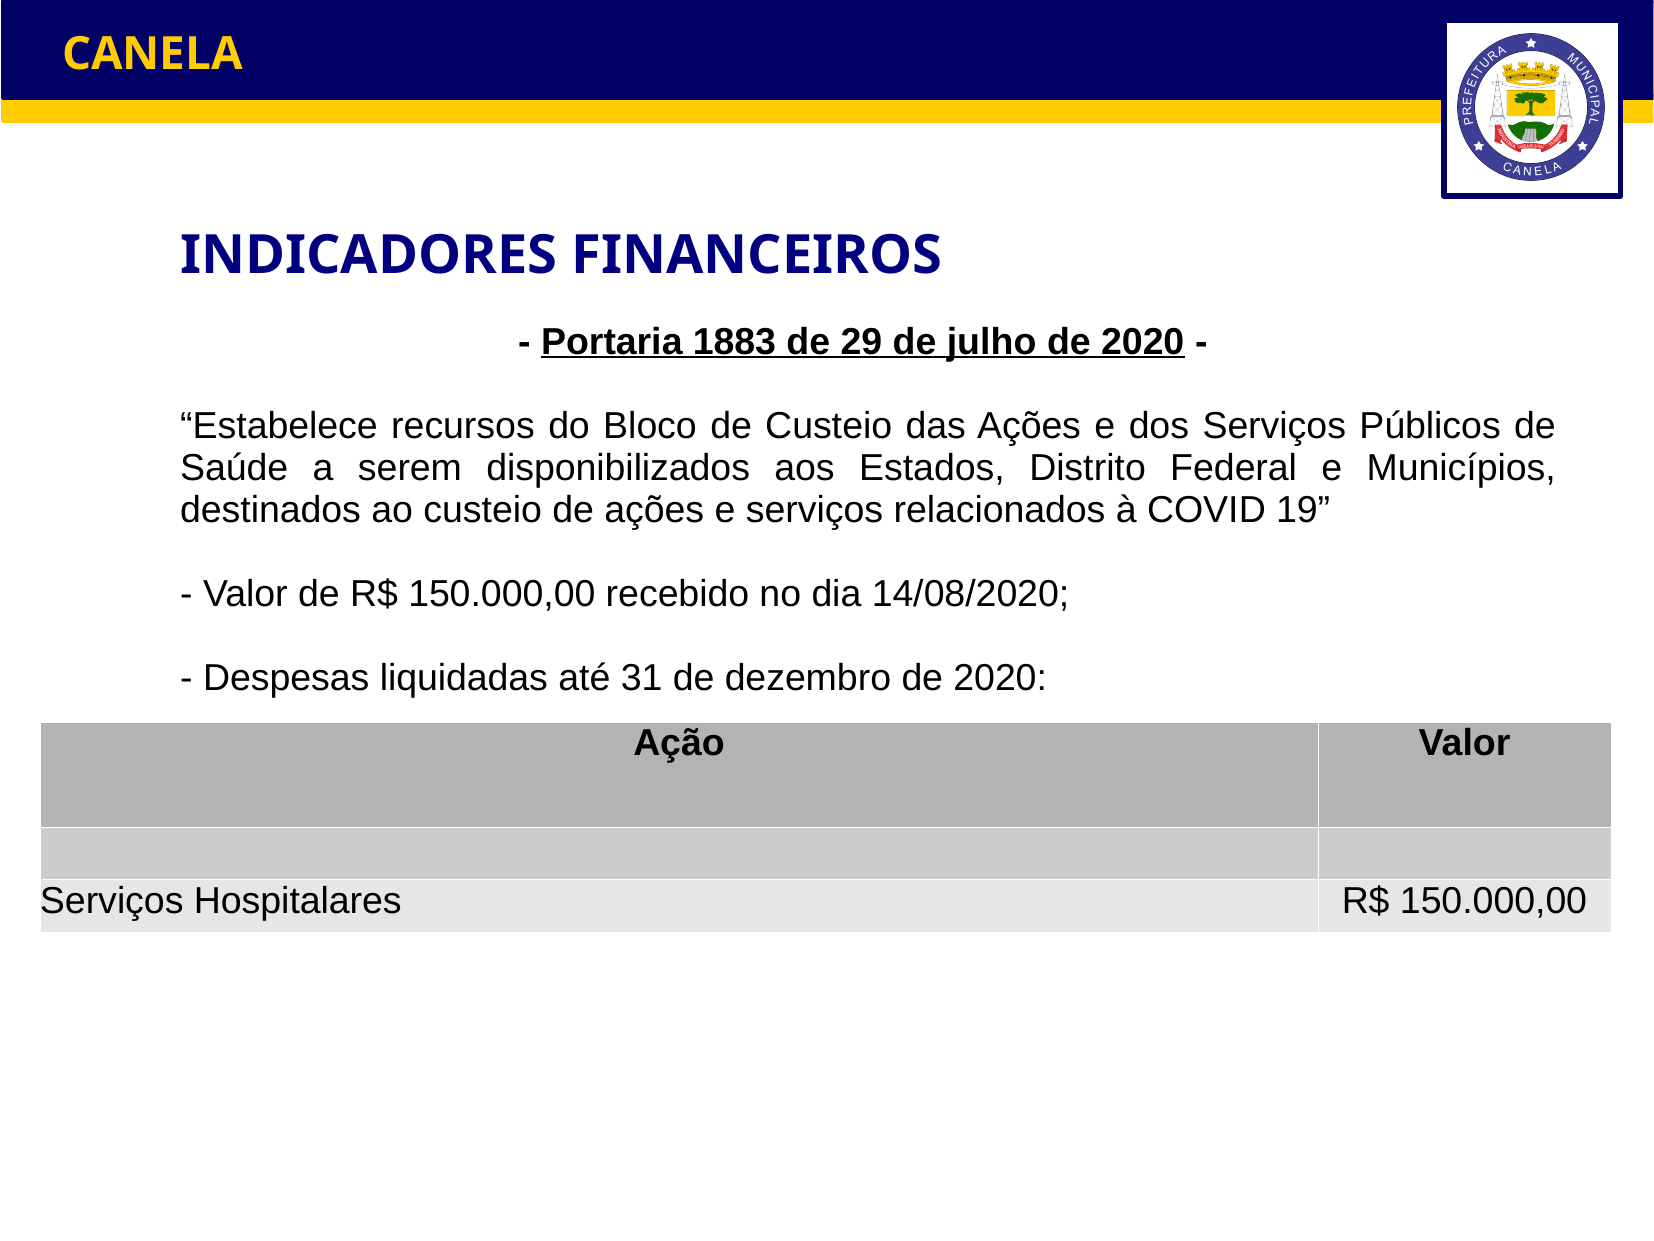

CANELA
CANELA
INDICADORES FINANCEIROS
- Portaria 1883 de 29 de julho de 2020 -
“Estabelece recursos do Bloco de Custeio das Ações e dos Serviços Públicos de Saúde a serem disponibilizados aos Estados, Distrito Federal e Municípios, destinados ao custeio de ações e serviços relacionados à COVID 19”
- Valor de R$ 150.000,00 recebido no dia 14/08/2020;
- Despesas liquidadas até 31 de dezembro de 2020:
| Ação | Valor |
| --- | --- |
| | |
| Serviços Hospitalares | R$ 150.000,00 |